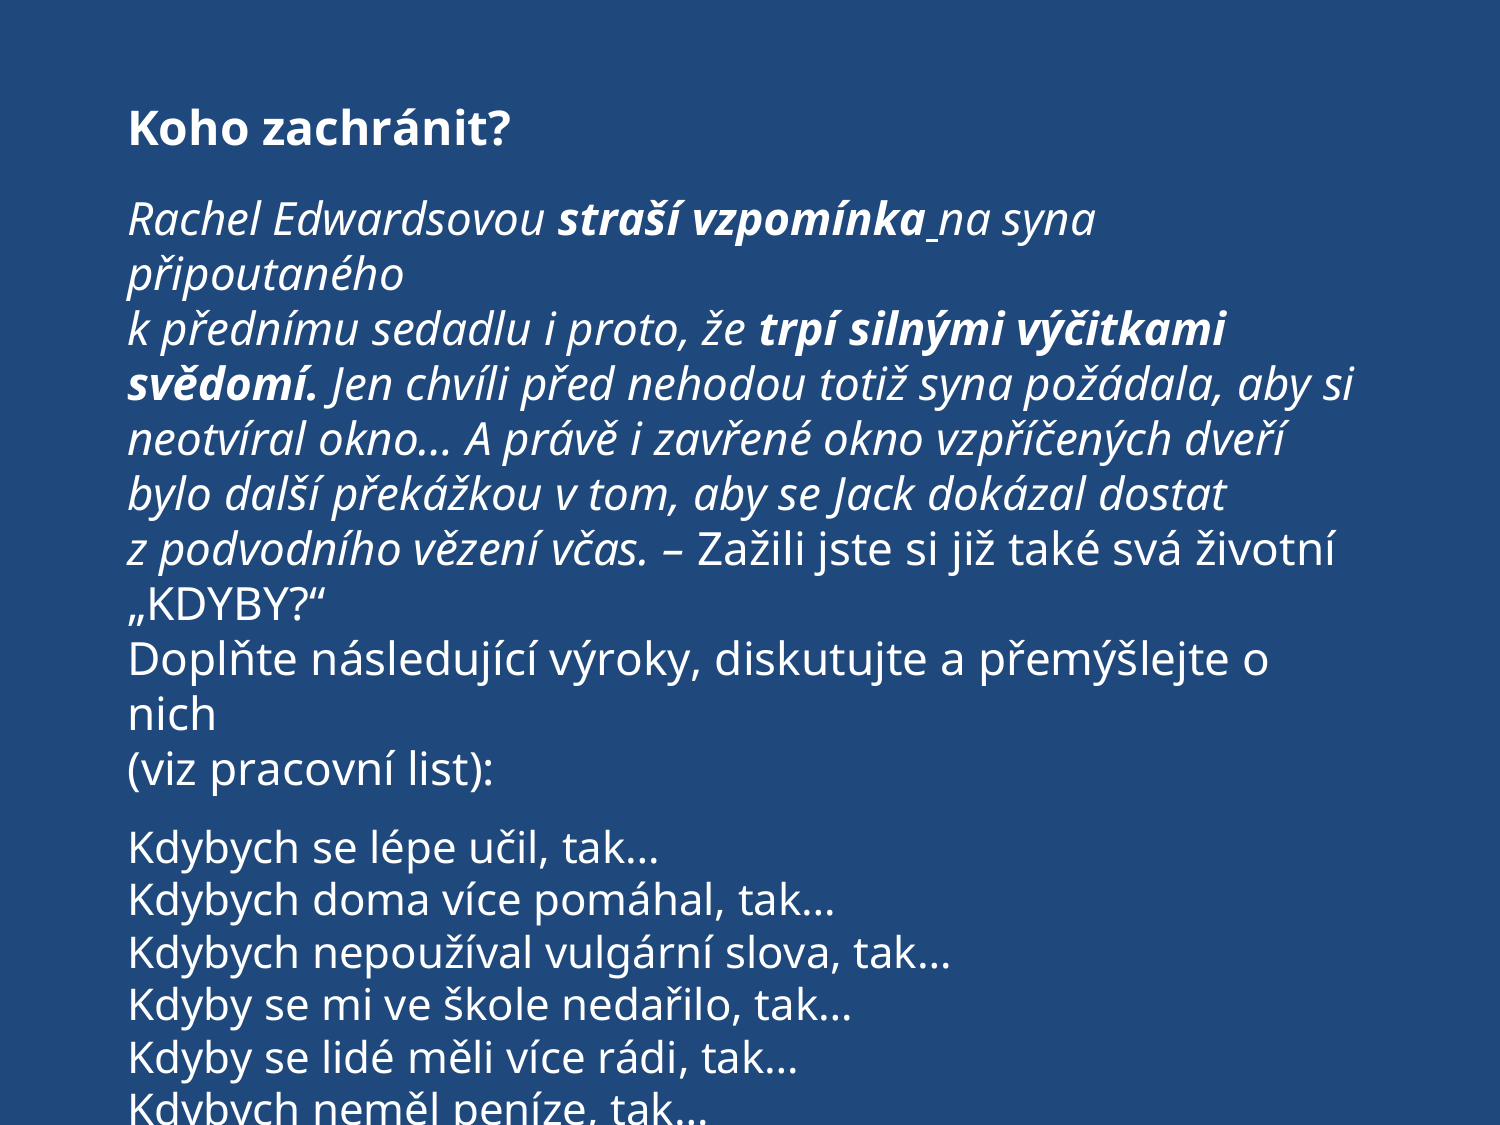

# Koho zachránit? Rachel Edwardsovou straší vzpomínka na syna připoutaného k přednímu sedadlu i proto, že trpí silnými výčitkami svědomí. Jen chvíli před nehodou totiž syna požádala, aby si neotvíral okno… A právě i zavřené okno vzpříčených dveří bylo další překážkou v tom, aby se Jack dokázal dostat z podvodního vězení včas. – Zažili jste si již také svá životní „KDYBY?“ Doplňte následující výroky, diskutujte a přemýšlejte o nich (viz pracovní list): Kdybych se lépe učil, tak… Kdybych doma více pomáhal, tak… Kdybych nepoužíval vulgární slova, tak… Kdyby se mi ve škole nedařilo, tak… Kdyby se lidé měli více rádi, tak… Kdybych neměl peníze, tak…